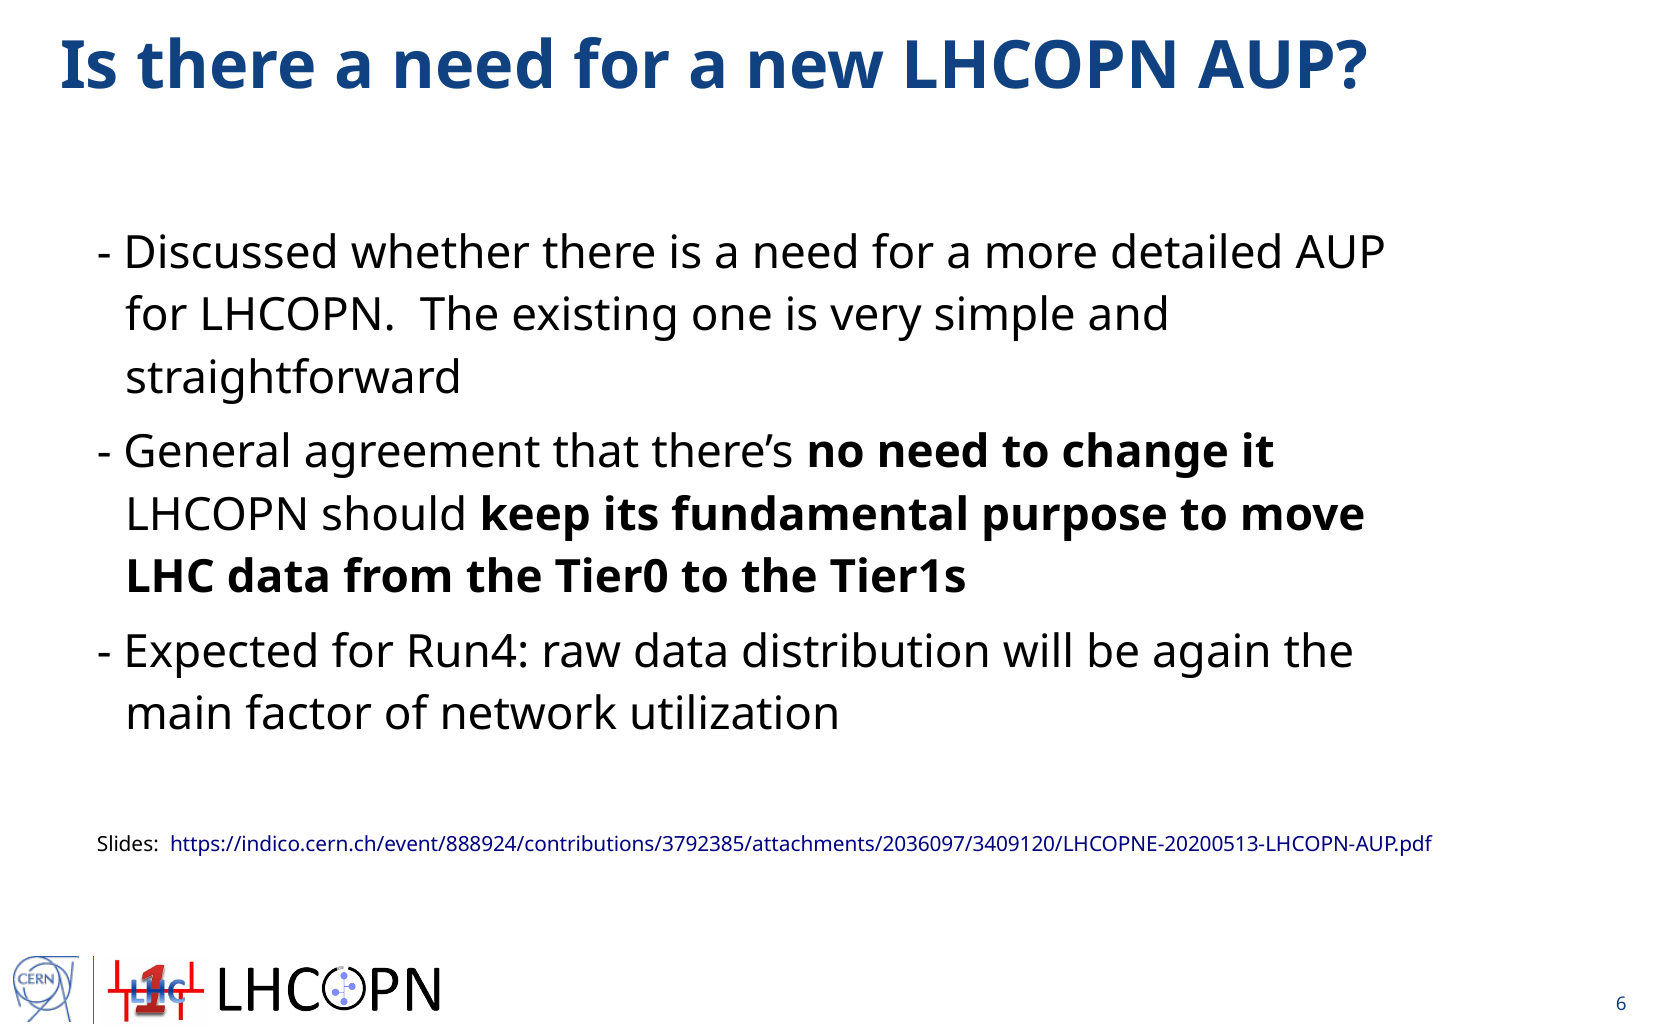

# Is there a need for a new LHCOPN AUP?
- Discussed whether there is a need for a more detailed AUP for LHCOPN. The existing one is very simple and straightforward
- General agreement that there’s no need to change it LHCOPN should keep its fundamental purpose to move LHC data from the Tier0 to the Tier1s
- Expected for Run4: raw data distribution will be again the main factor of network utilization
Slides: https://indico.cern.ch/event/888924/contributions/3792385/attachments/2036097/3409120/LHCOPNE-20200513-LHCOPN-AUP.pdf